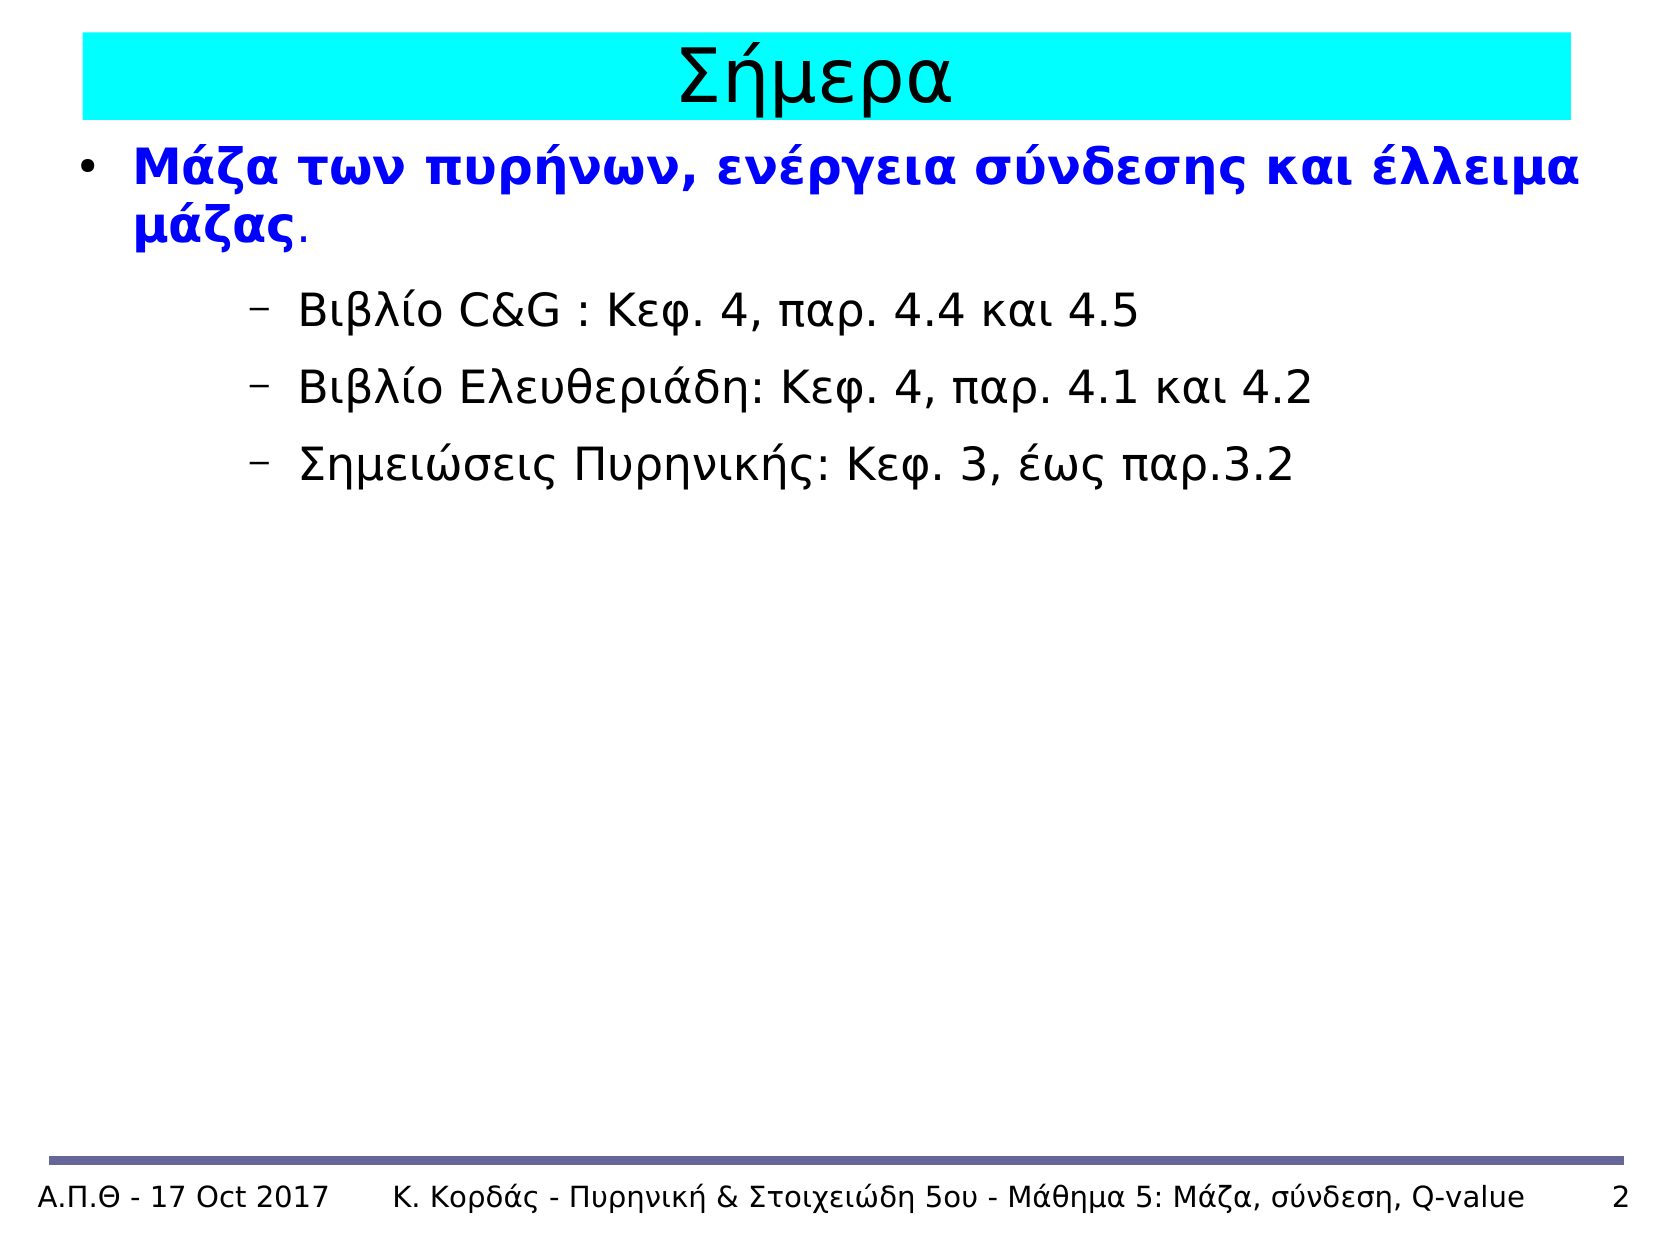

# Σήμερα
Μάζα των πυρήνων, ενέργεια σύνδεσης και έλλειμα μάζας.
Βιβλίο C&G : Κεφ. 4, παρ. 4.4 και 4.5
Βιβλίο Ελευθεριάδη: Κεφ. 4, παρ. 4.1 και 4.2
Σημειώσεις Πυρηνικής: Κεφ. 3, έως παρ.3.2
Α.Π.Θ - 17 Oct 2017
Κ. Κορδάς - Πυρηνική & Στοιχειώδη 5ου - Μάθημα 5: Mάζα, σύνδεση, Q-value
2